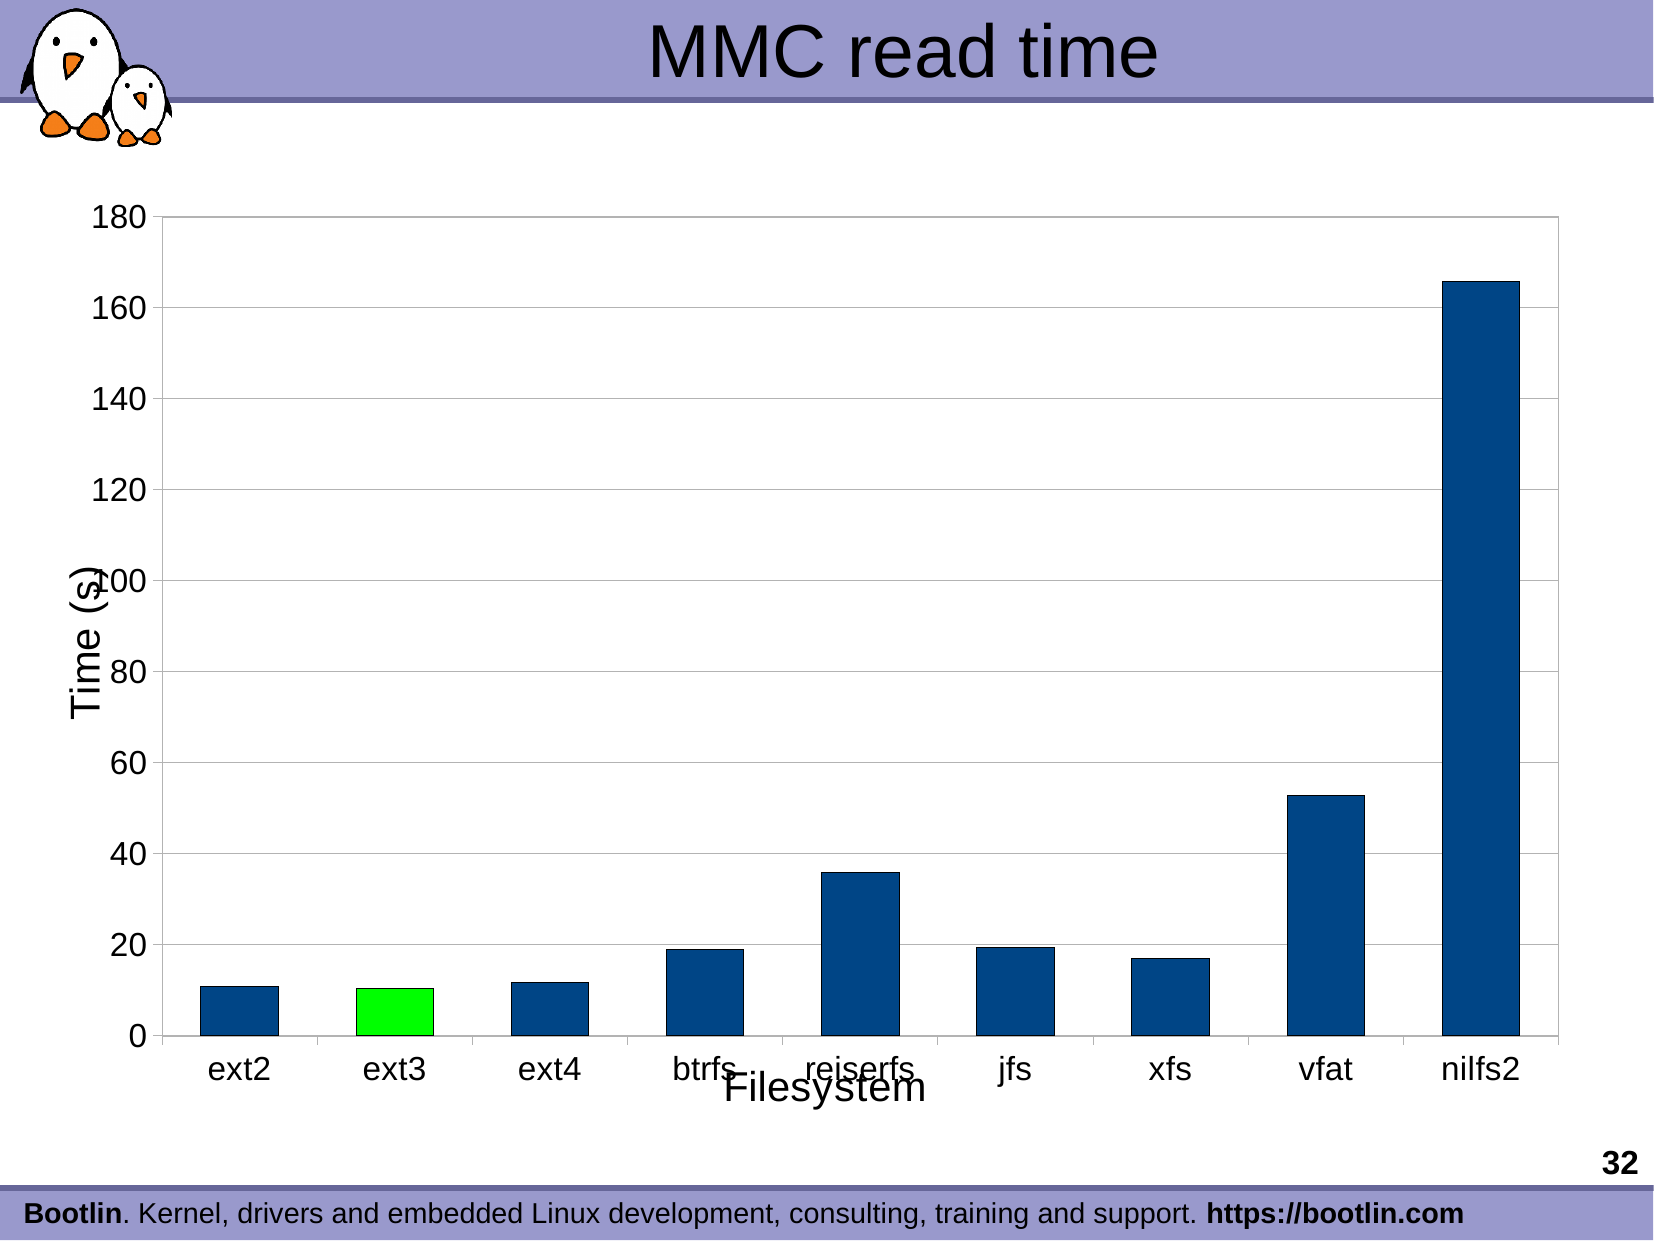

# MMC read time
### Chart
| Category | |
|---|---|
| ext2 | 10.83 |
| ext3 | 10.32 |
| ext4 | 11.73 |
| btrfs | 19.04 |
| reiserfs | 35.87 |
| jfs | 19.39 |
| xfs | 17.1 |
| vfat | 52.89 |
| nilfs2 | 165.83 |